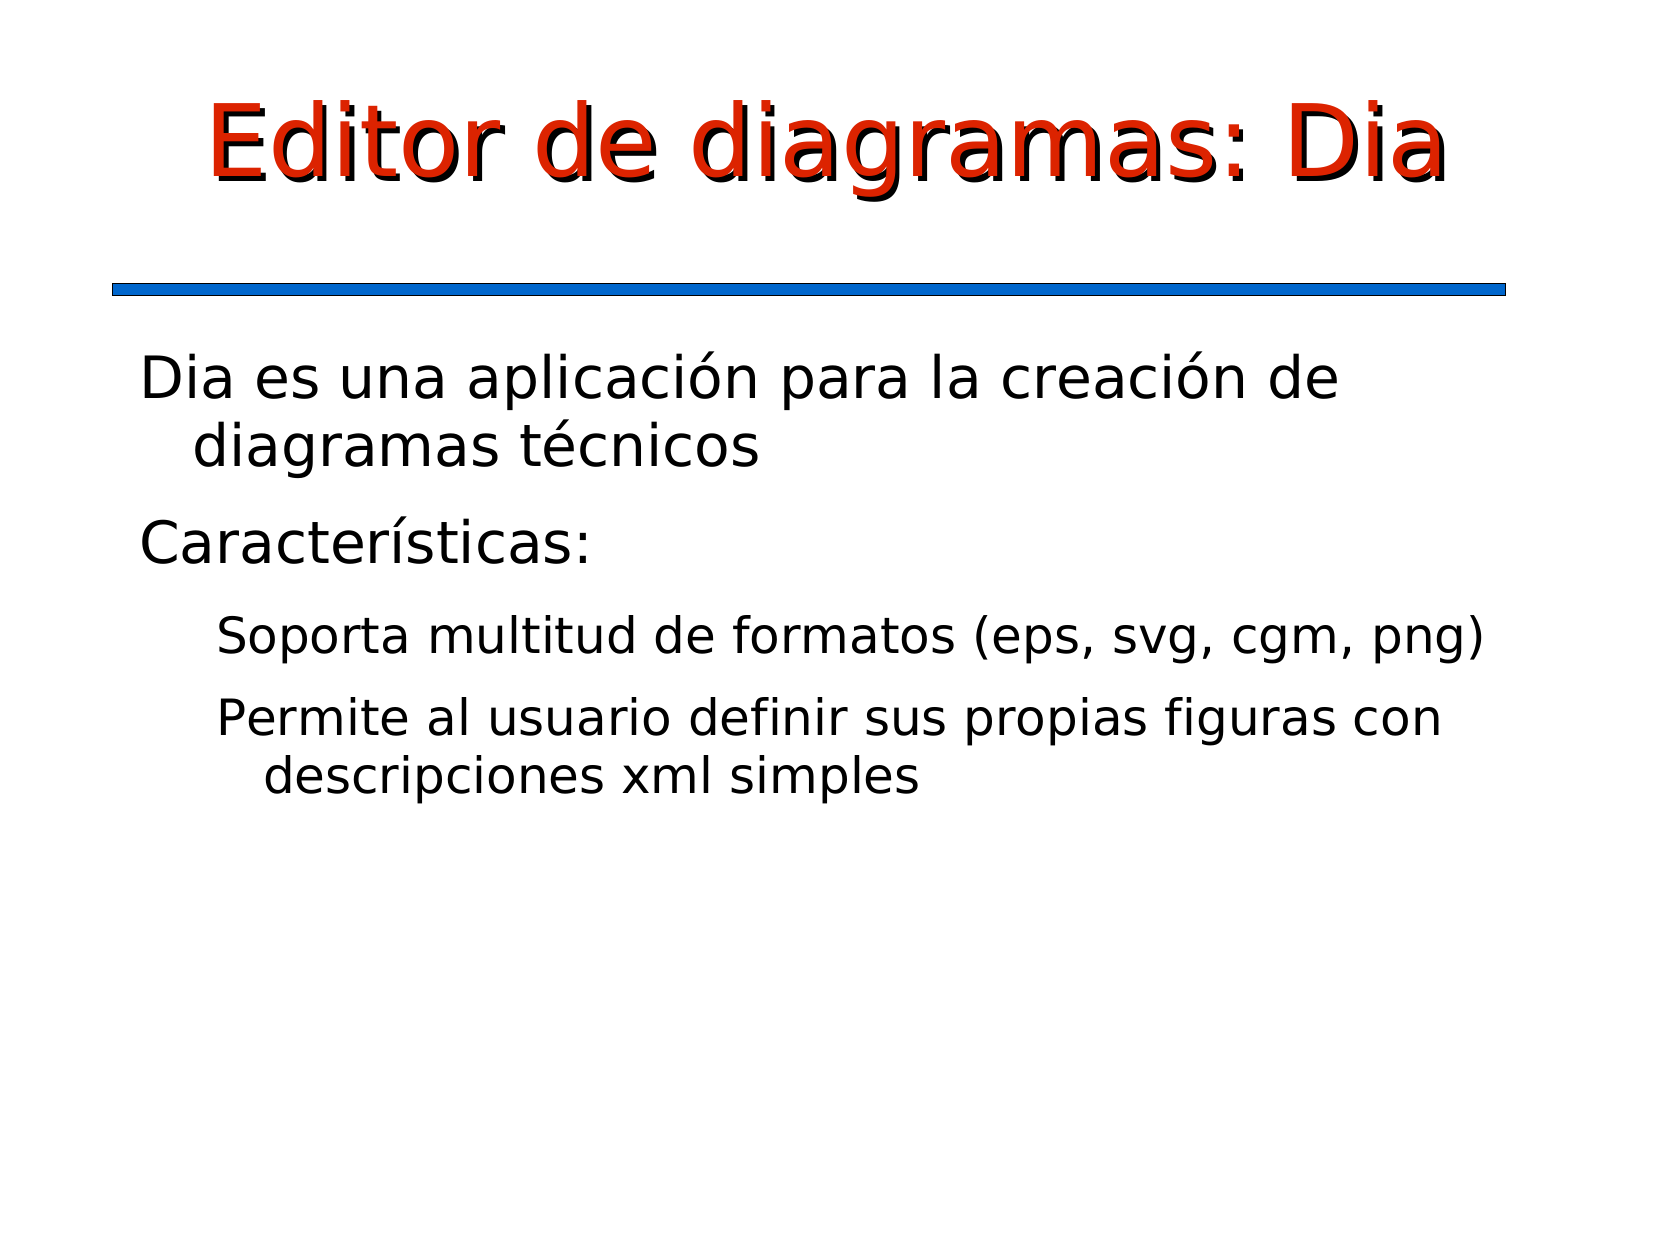

# Editor de diagramas: Dia
Dia es una aplicación para la creación de diagramas técnicos
Características:
Soporta multitud de formatos (eps, svg, cgm, png)
Permite al usuario definir sus propias figuras con descripciones xml simples